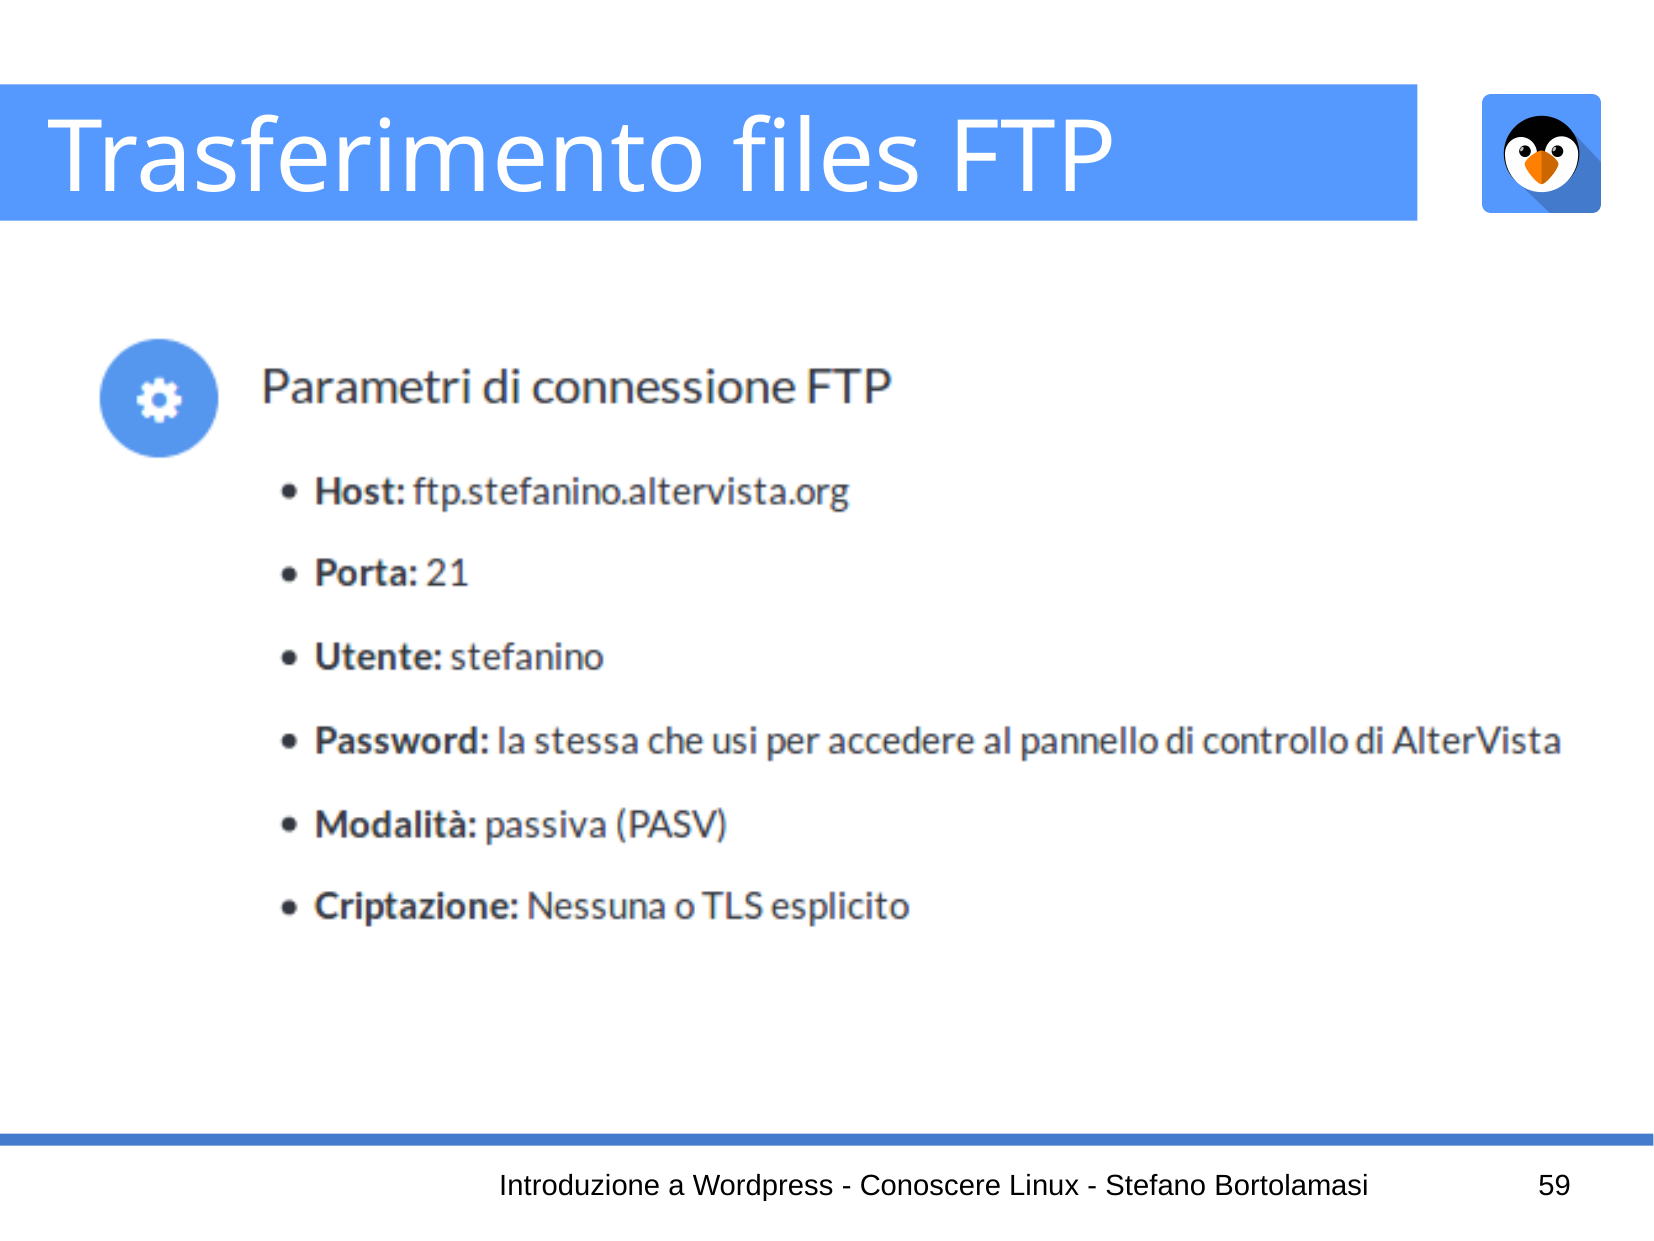

# Trasferimento files FTP
Introduzione a Wordpress - Conoscere Linux - Stefano Bortolamasi
59